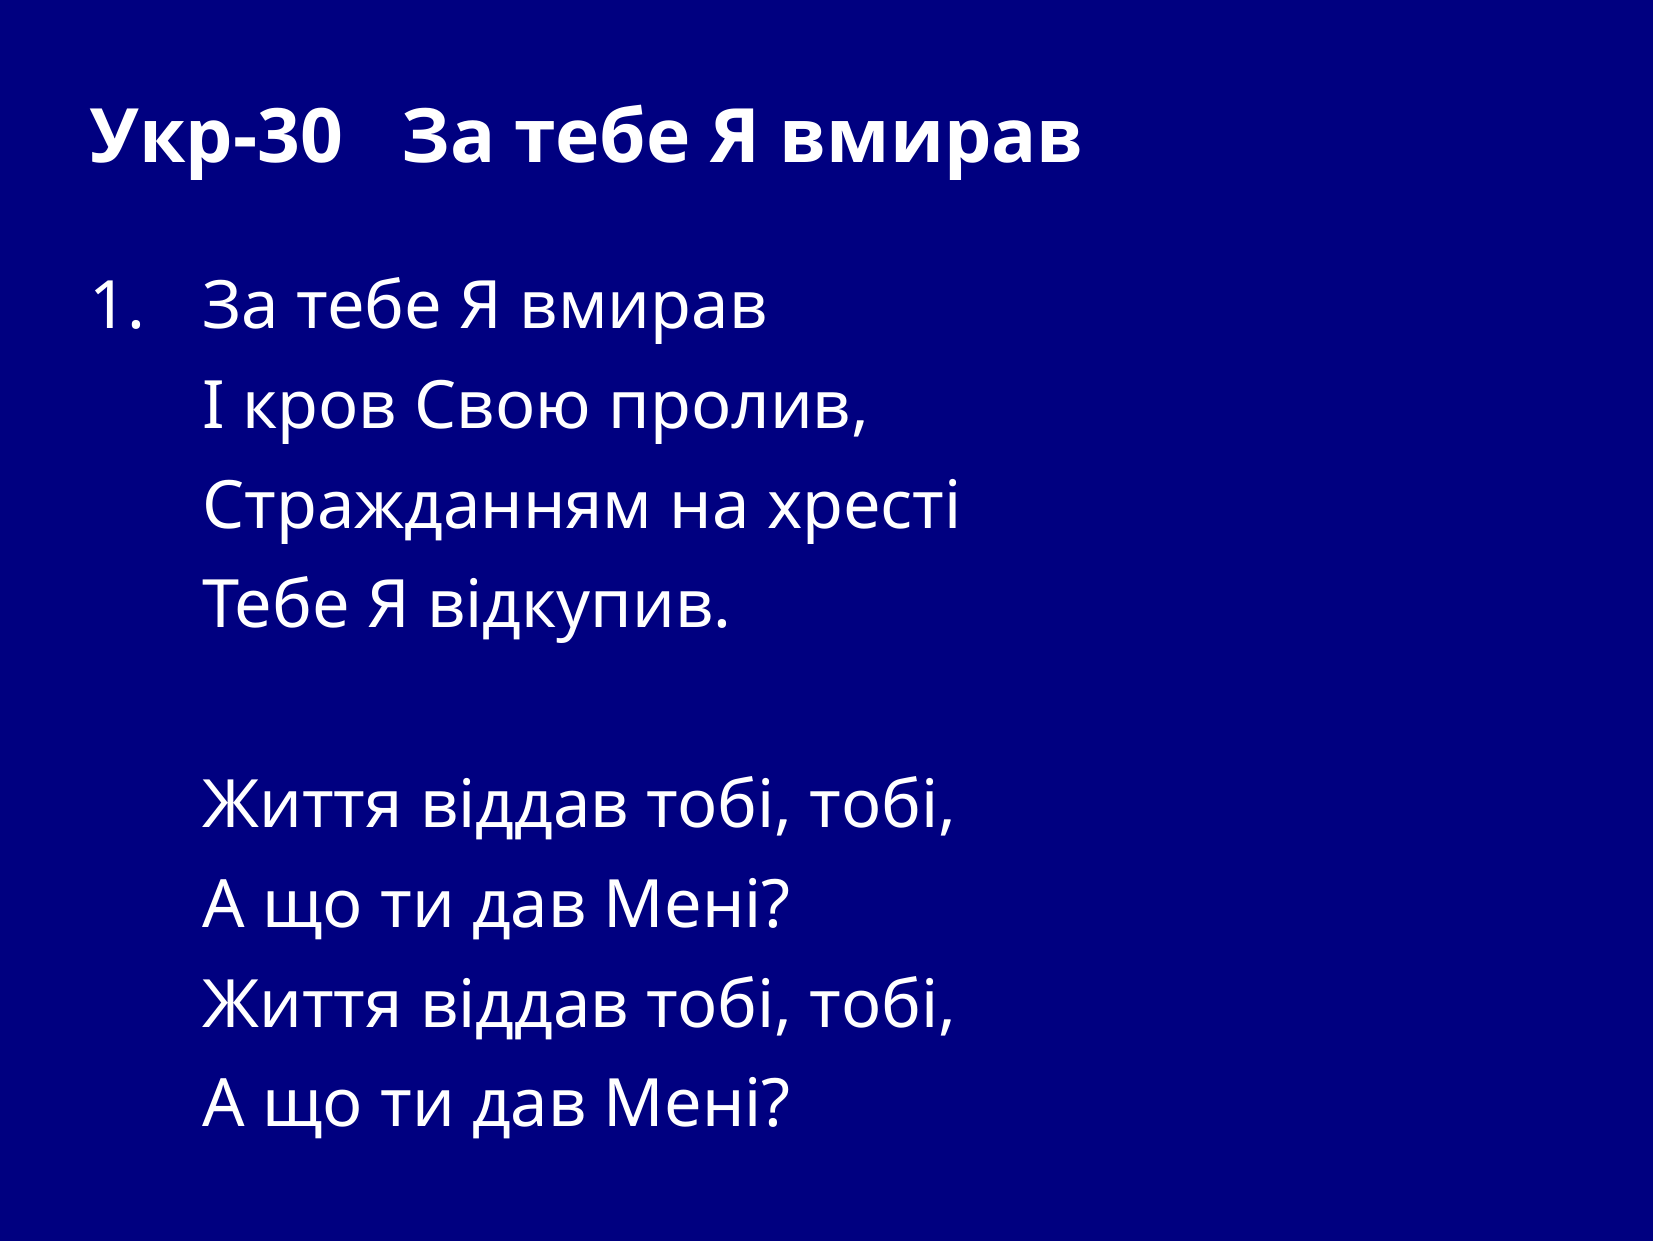

Укр-30 За тебе Я вмирав
1.	За тебе Я вмирав
	І кров Свою пролив,
	Стражданням на хресті
	Тебе Я відкупив.
	Життя віддав тобі, тобі,
	А що ти дав Мені?
	Життя віддав тобі, тобі,
	А що ти дав Мені?